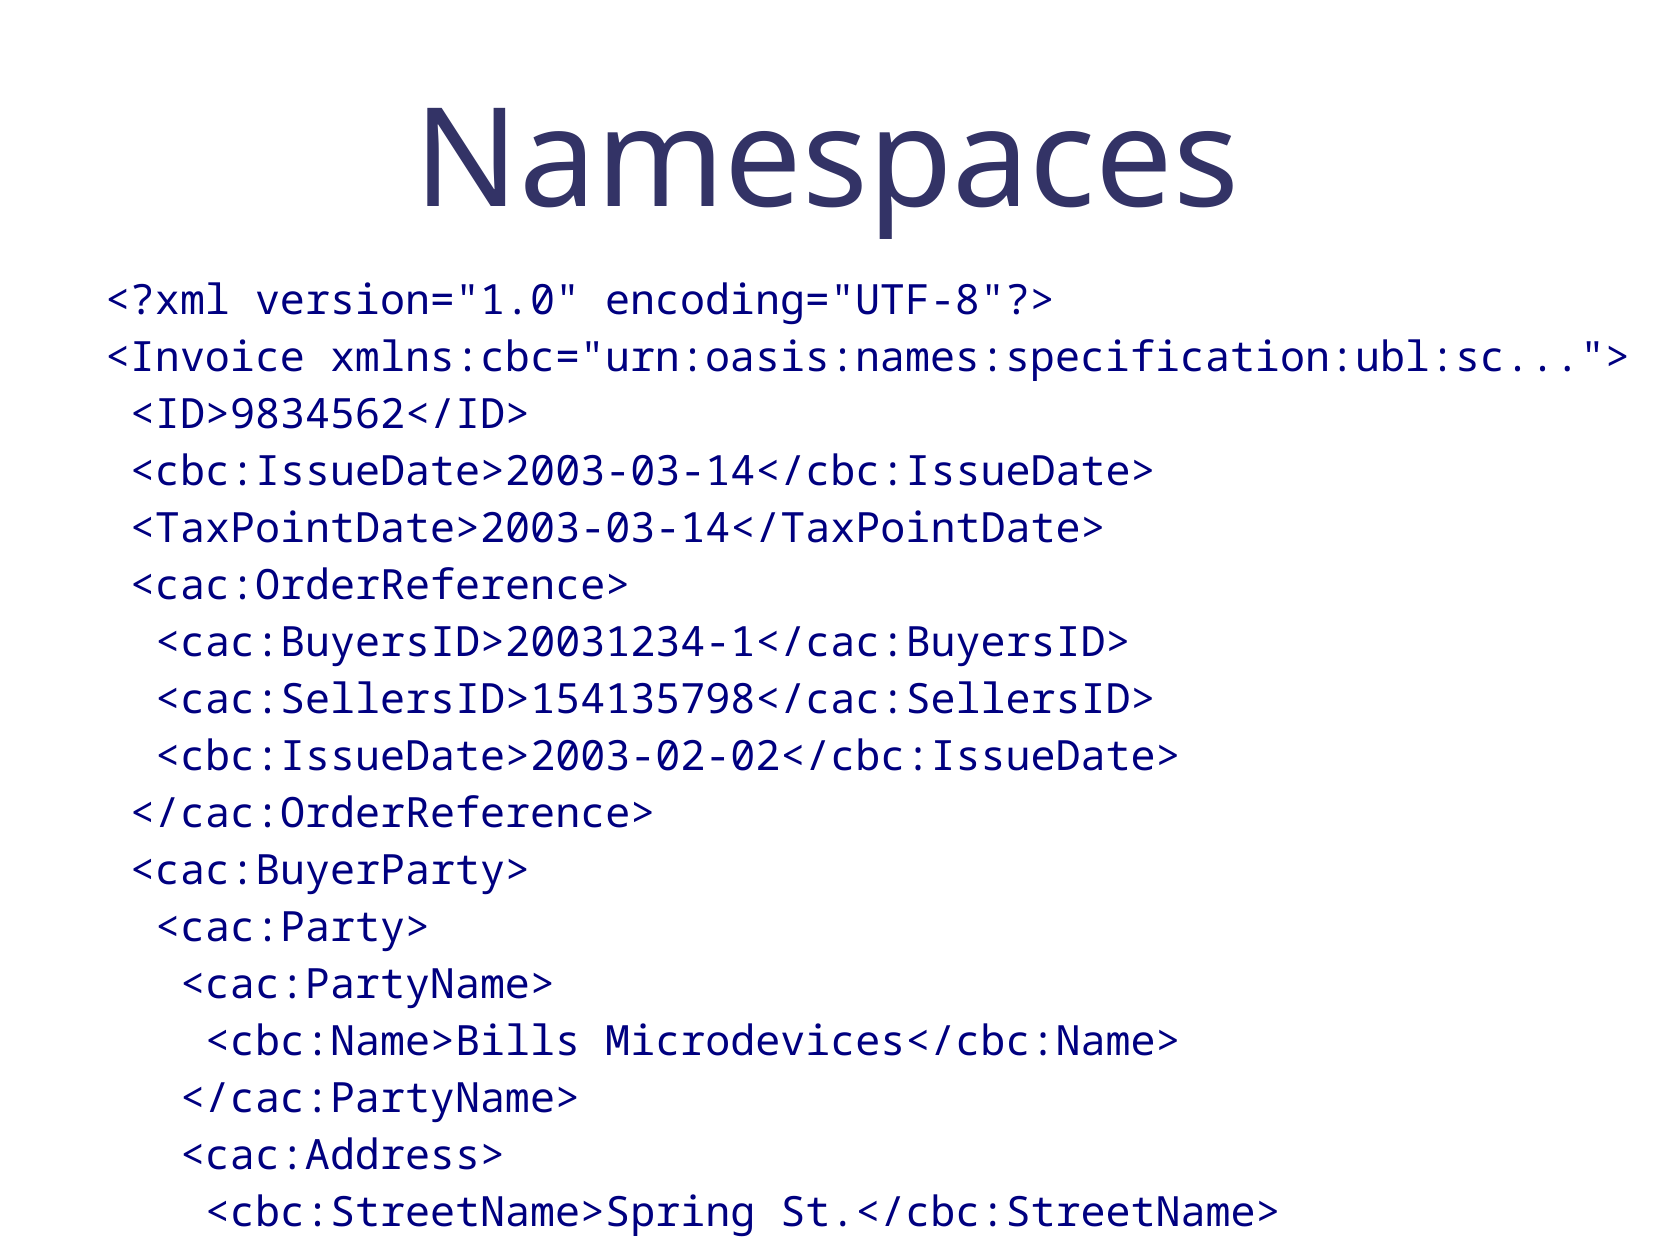

# Namespaces
<?xml version="1.0" encoding="UTF-8"?>
<Invoice xmlns:cbc="urn:oasis:names:specification:ubl:sc...">
 <ID>9834562</ID>
 <cbc:IssueDate>2003-03-14</cbc:IssueDate>
 <TaxPointDate>2003-03-14</TaxPointDate>
 <cac:OrderReference>
 <cac:BuyersID>20031234-1</cac:BuyersID>
 <cac:SellersID>154135798</cac:SellersID>
 <cbc:IssueDate>2003-02-02</cbc:IssueDate>
 </cac:OrderReference>
 <cac:BuyerParty>
 <cac:Party>
 <cac:PartyName>
 <cbc:Name>Bills Microdevices</cbc:Name>
 </cac:PartyName>
 <cac:Address>
 <cbc:StreetName>Spring St.</cbc:StreetName>
 <cbc:BuildingNumber>413</cbc:BuildingNumber>
 <cbc:CityName>Elgin</cbc:CityName>
 <cbc:PostalZone>60123</cbc:PostalZone>
 <cac:CountrySubentityCode>IL</cac:CountrySubentityCode>
 </cac:Address>
 </cac:Party>
 </cac:BuyerParty>
 </cac:Party>